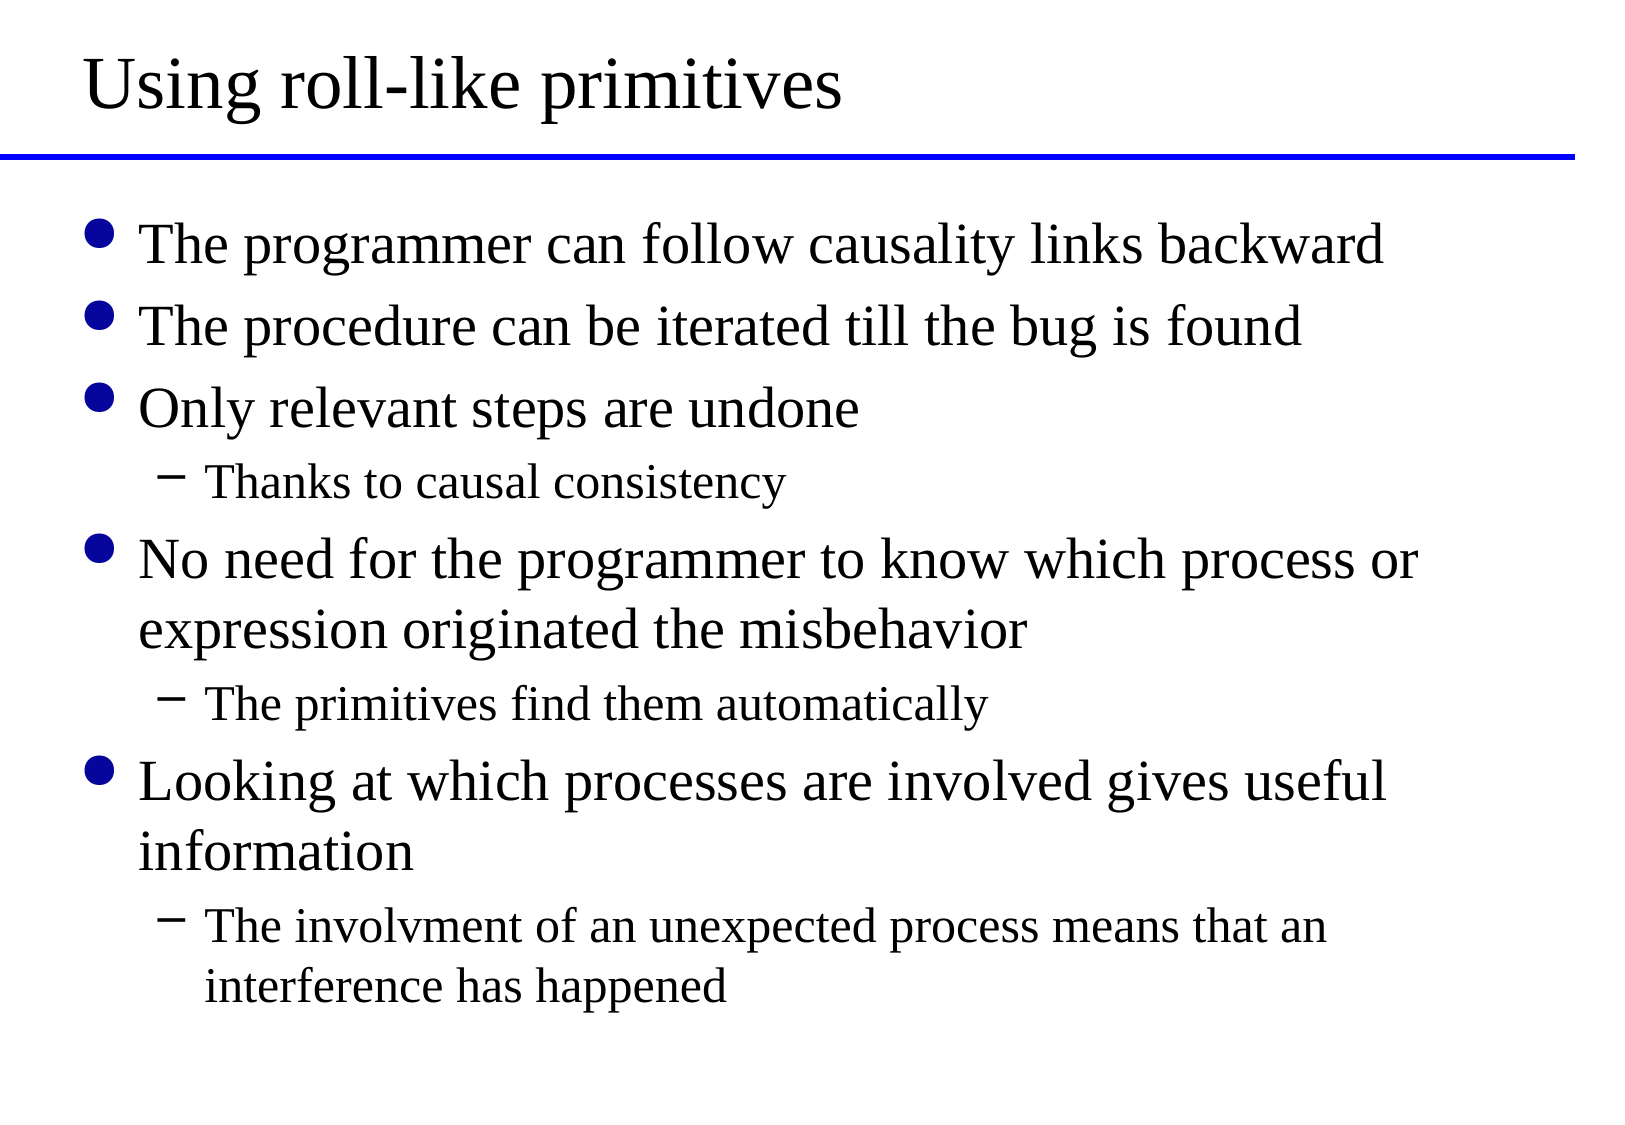

# Using roll-like primitives
The programmer can follow causality links backward
The procedure can be iterated till the bug is found
Only relevant steps are undone
Thanks to causal consistency
No need for the programmer to know which process or expression originated the misbehavior
The primitives find them automatically
Looking at which processes are involved gives useful information
The involvment of an unexpected process means that an interference has happened